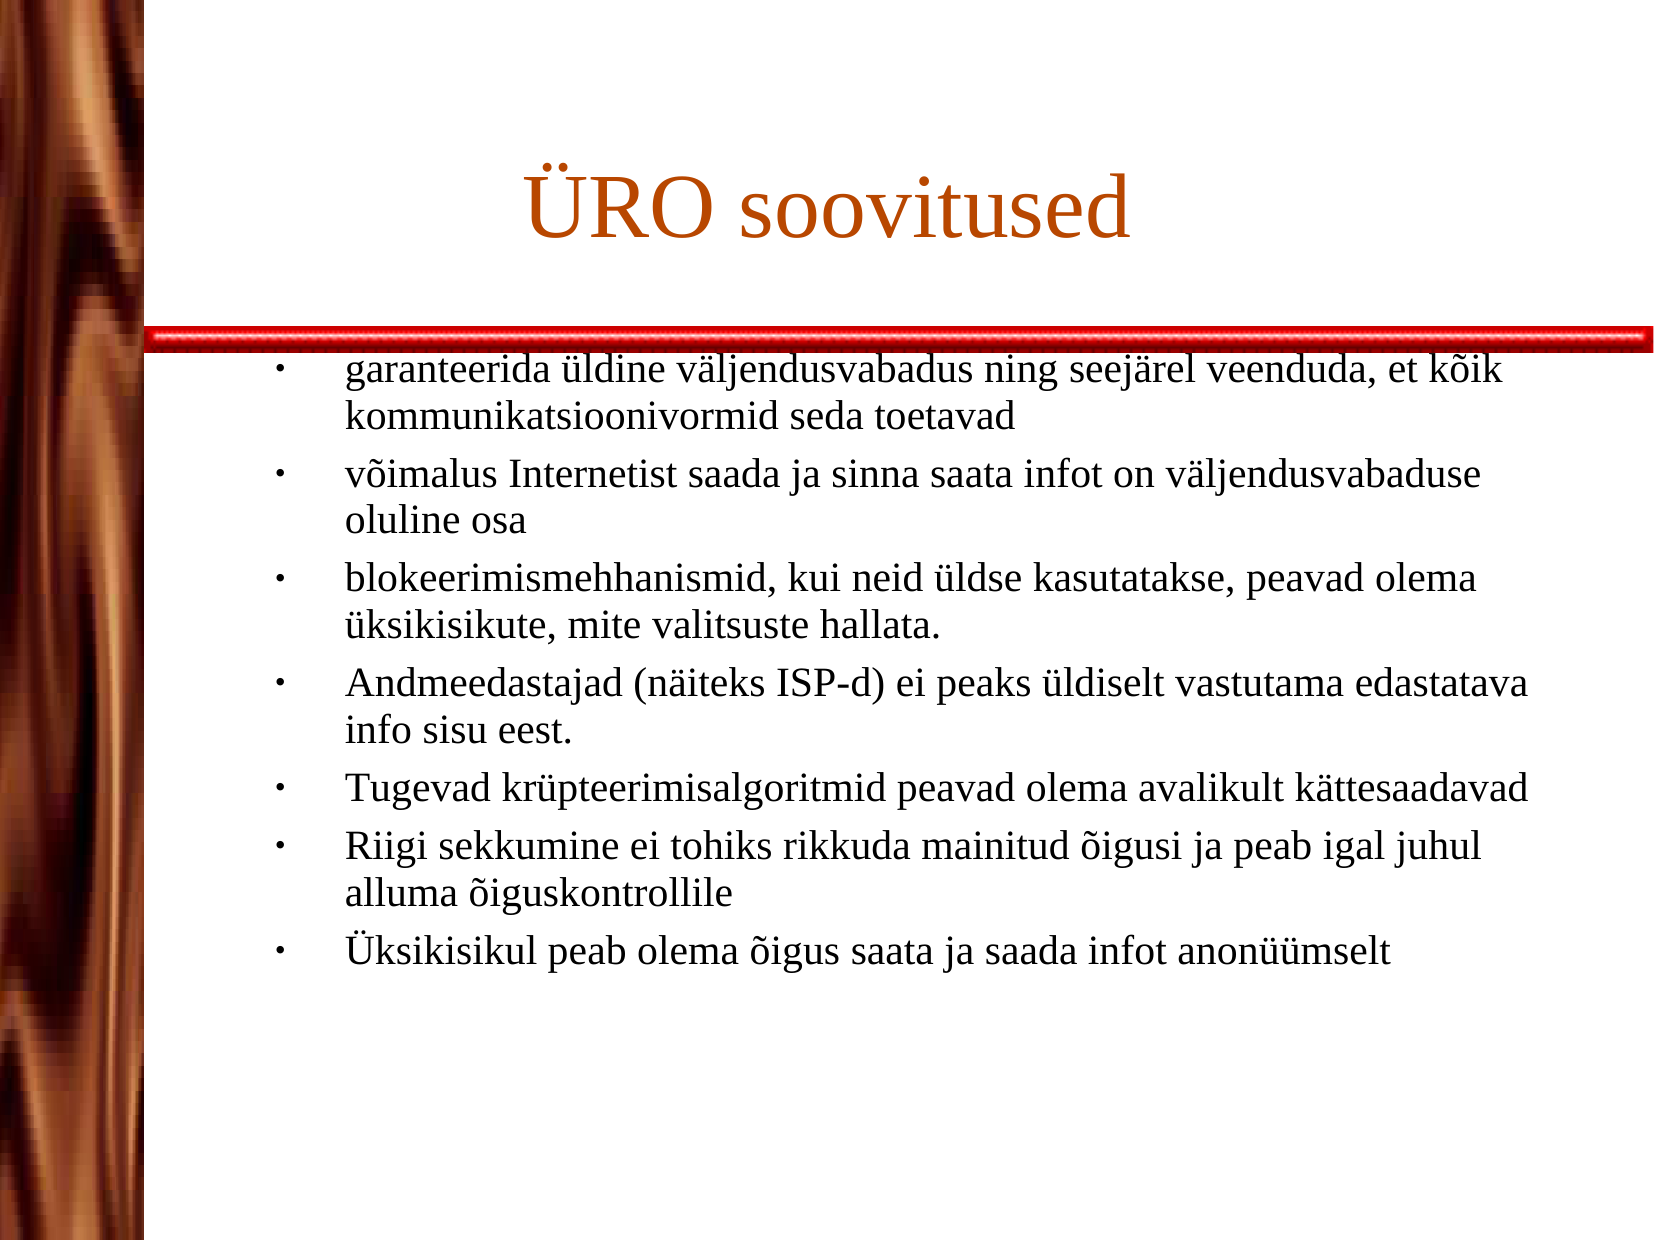

# ÜRO soovitused
garanteerida üldine väljendusvabadus ning seejärel veenduda, et kõik kommunikatsioonivormid seda toetavad
võimalus Internetist saada ja sinna saata infot on väljendusvabaduse oluline osa
blokeerimismehhanismid, kui neid üldse kasutatakse, peavad olema üksikisikute, mite valitsuste hallata.
Andmeedastajad (näiteks ISP-d) ei peaks üldiselt vastutama edastatava info sisu eest.
Tugevad krüpteerimisalgoritmid peavad olema avalikult kättesaadavad
Riigi sekkumine ei tohiks rikkuda mainitud õigusi ja peab igal juhul alluma õiguskontrollile
Üksikisikul peab olema õigus saata ja saada infot anonüümselt